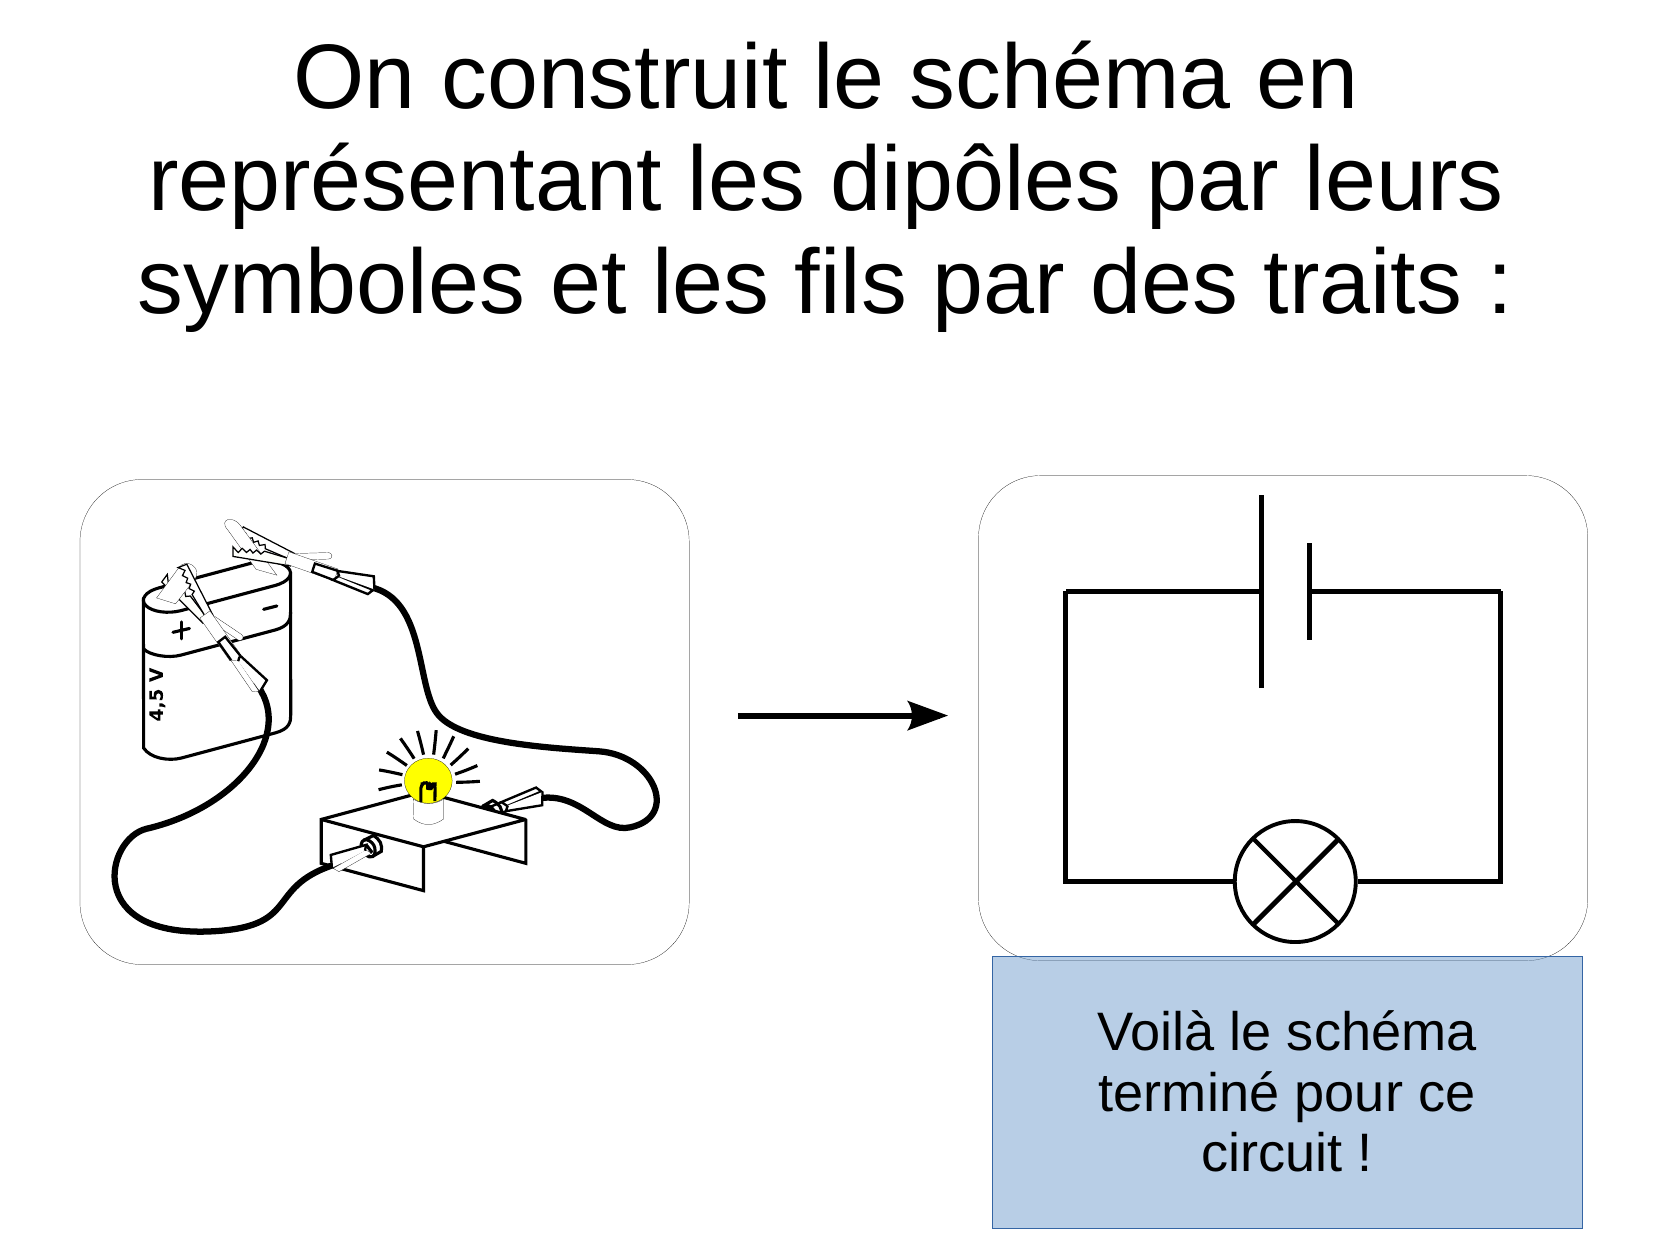

# On construit le schéma en représentant les dipôles par leurs symboles et les fils par des traits :
Voilà le schéma terminé pour ce circuit !